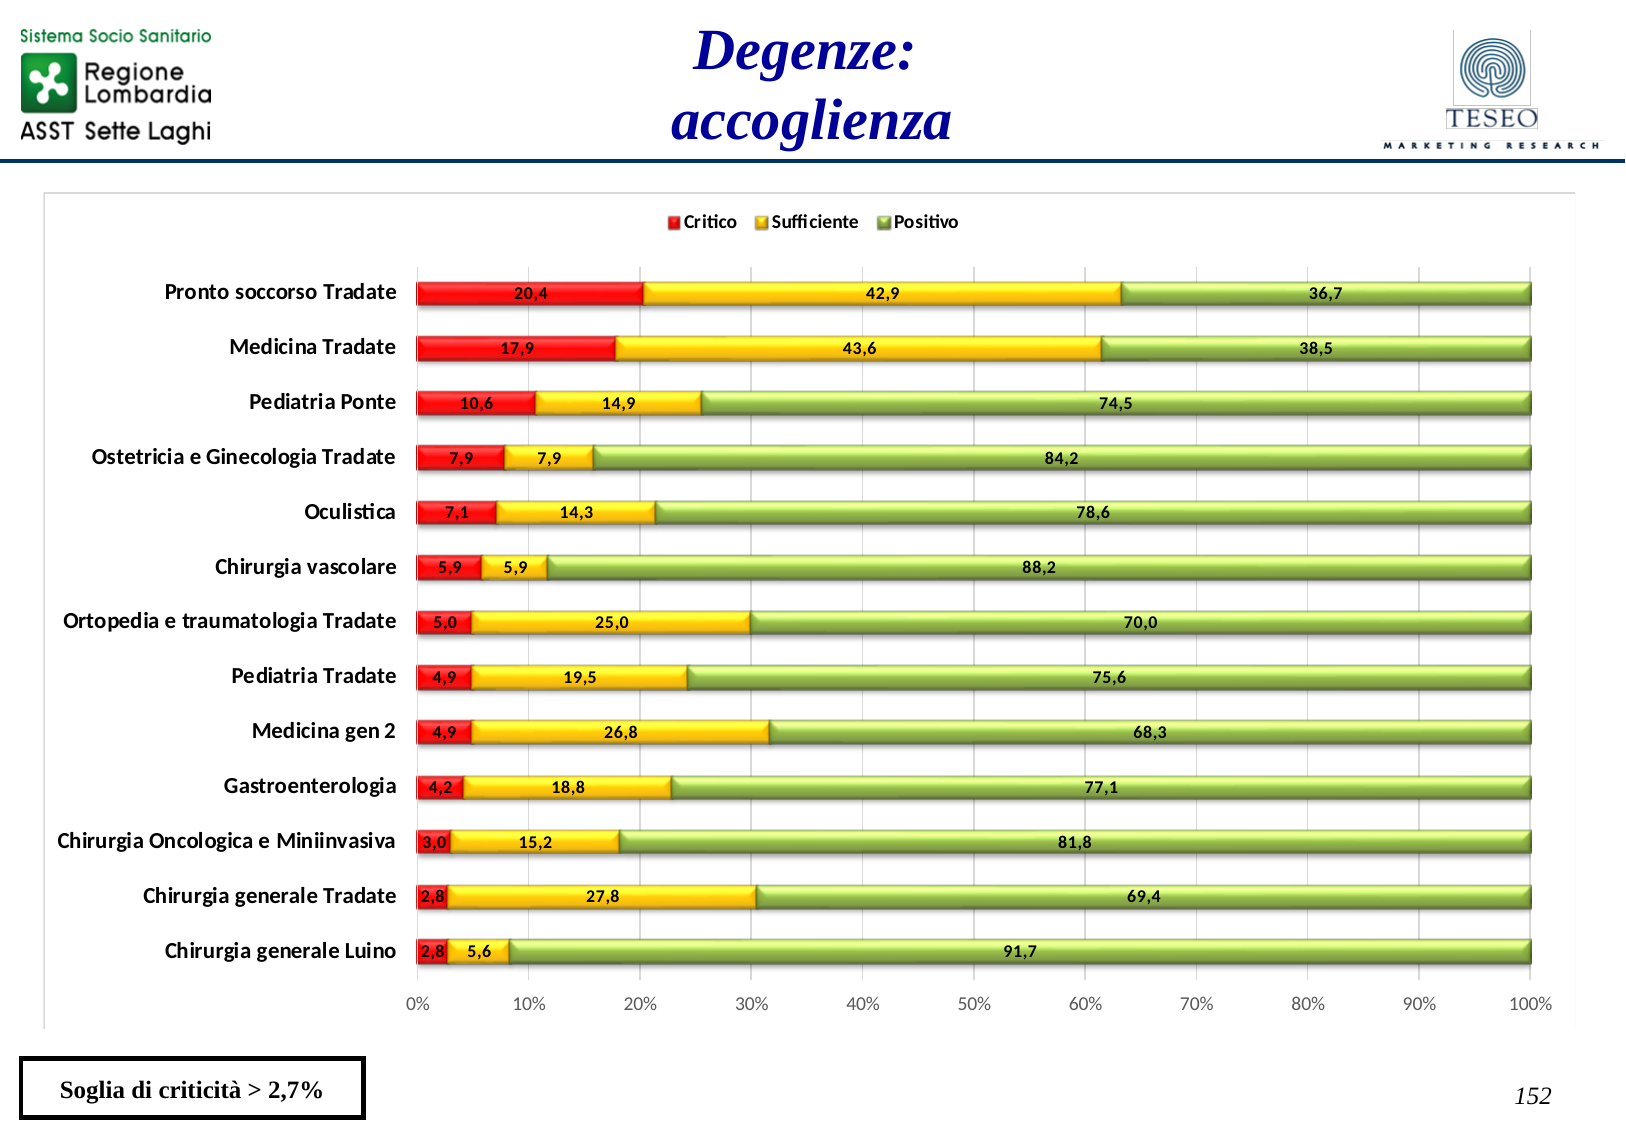

Degenze:
accoglienza
Soglia di criticità > 2,7%